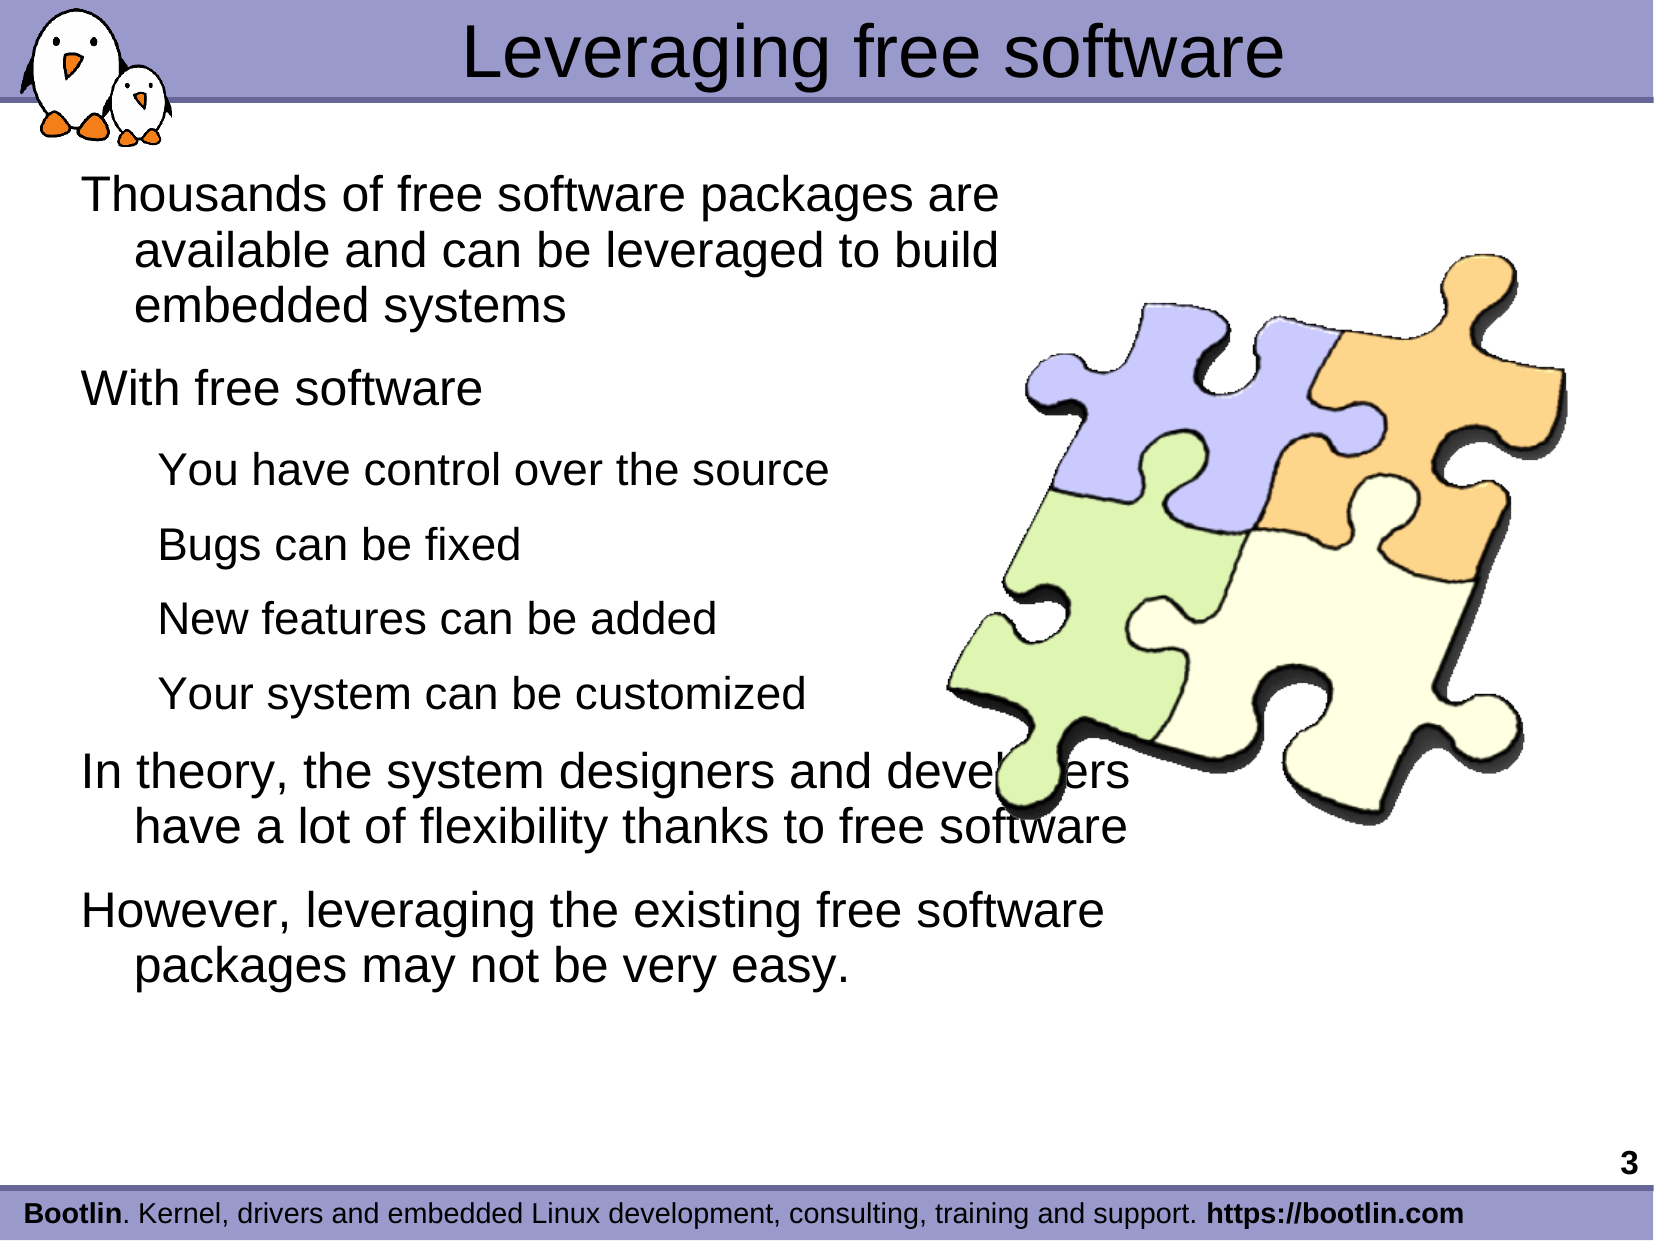

# Leveraging free software
Thousands of free software packages are available and can be leveraged to build embedded systems
With free software
You have control over the source
Bugs can be fixed
New features can be added
Your system can be customized
In theory, the system designers and developers have a lot of flexibility thanks to free software
However, leveraging the existing free software packages may not be very easy.